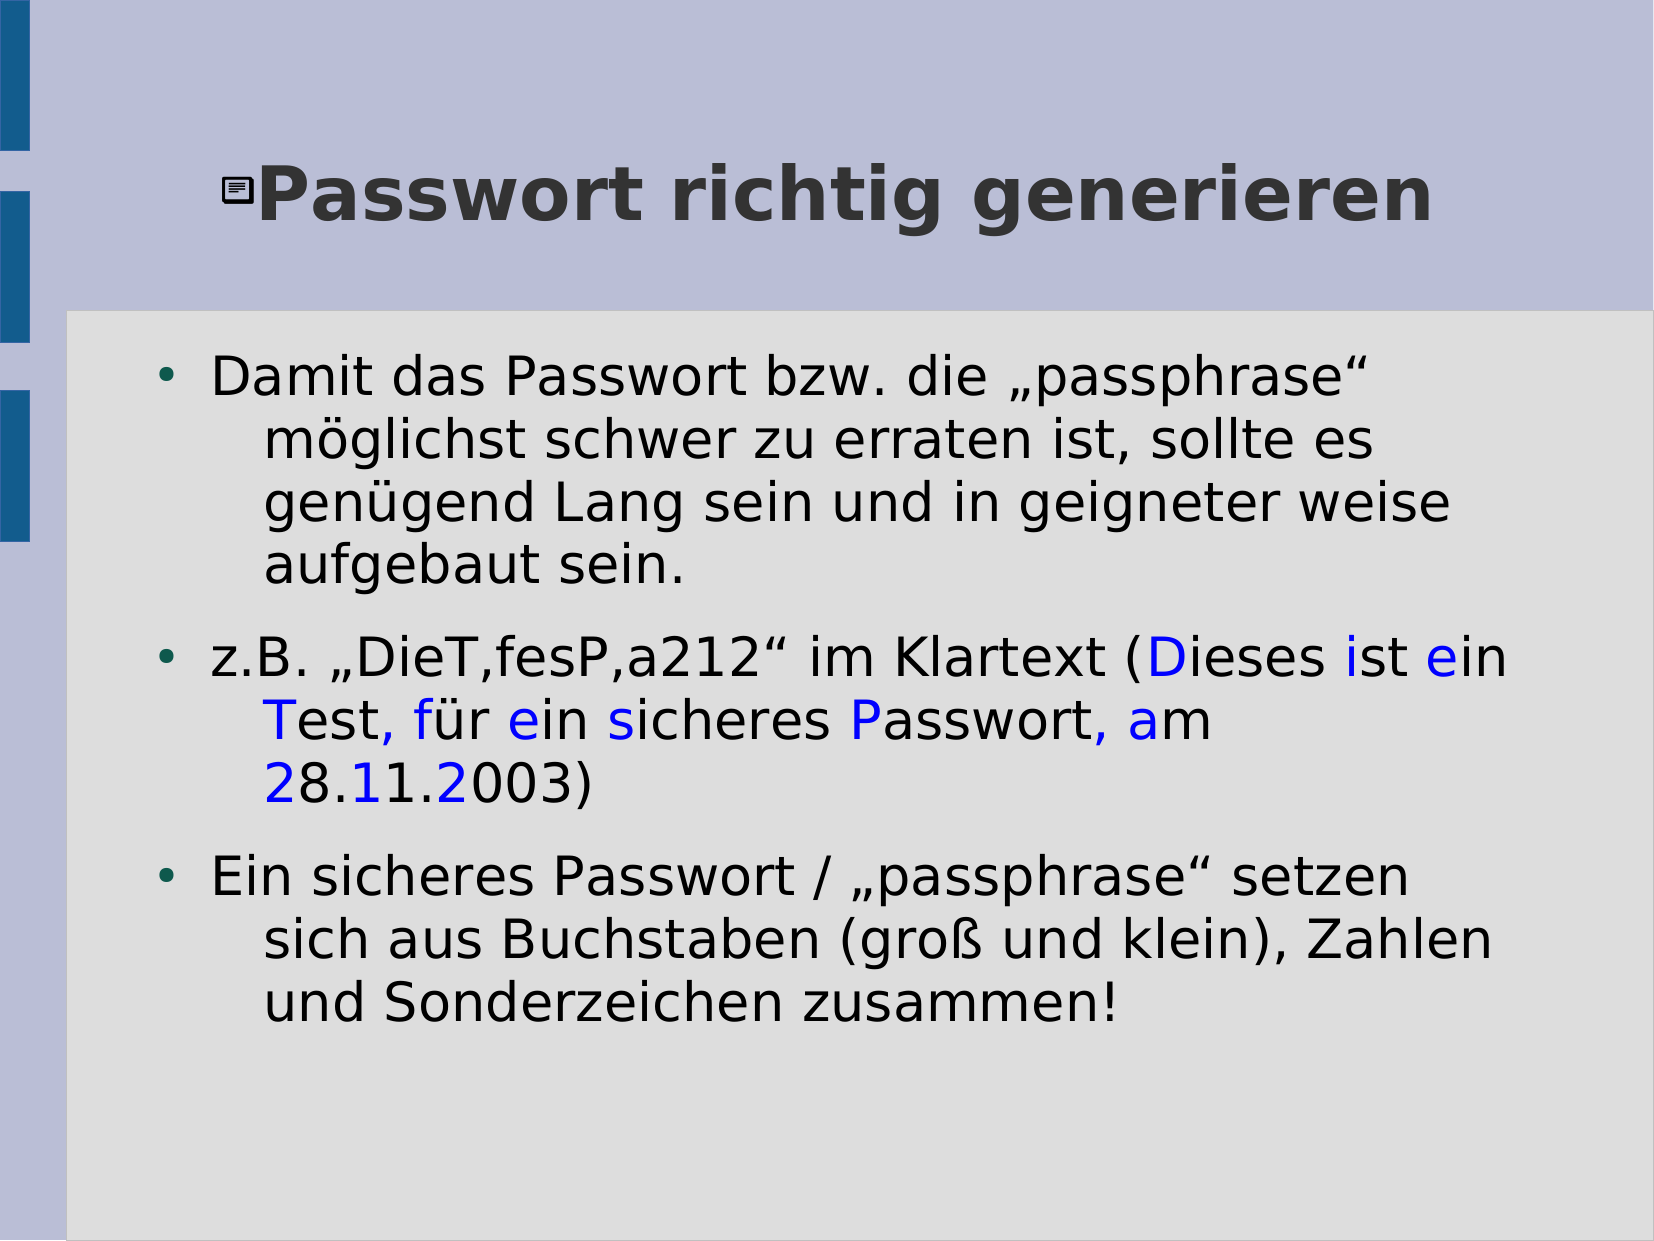

# Passwort richtig generieren
Damit das Passwort bzw. die „passphrase“ möglichst schwer zu erraten ist, sollte es genügend Lang sein und in geigneter weise aufgebaut sein.
z.B. „DieT,fesP,a212“ im Klartext (Dieses ist ein Test, für ein sicheres Passwort, am 28.11.2003)
Ein sicheres Passwort / „passphrase“ setzen sich aus Buchstaben (groß und klein), Zahlen und Sonderzeichen zusammen!